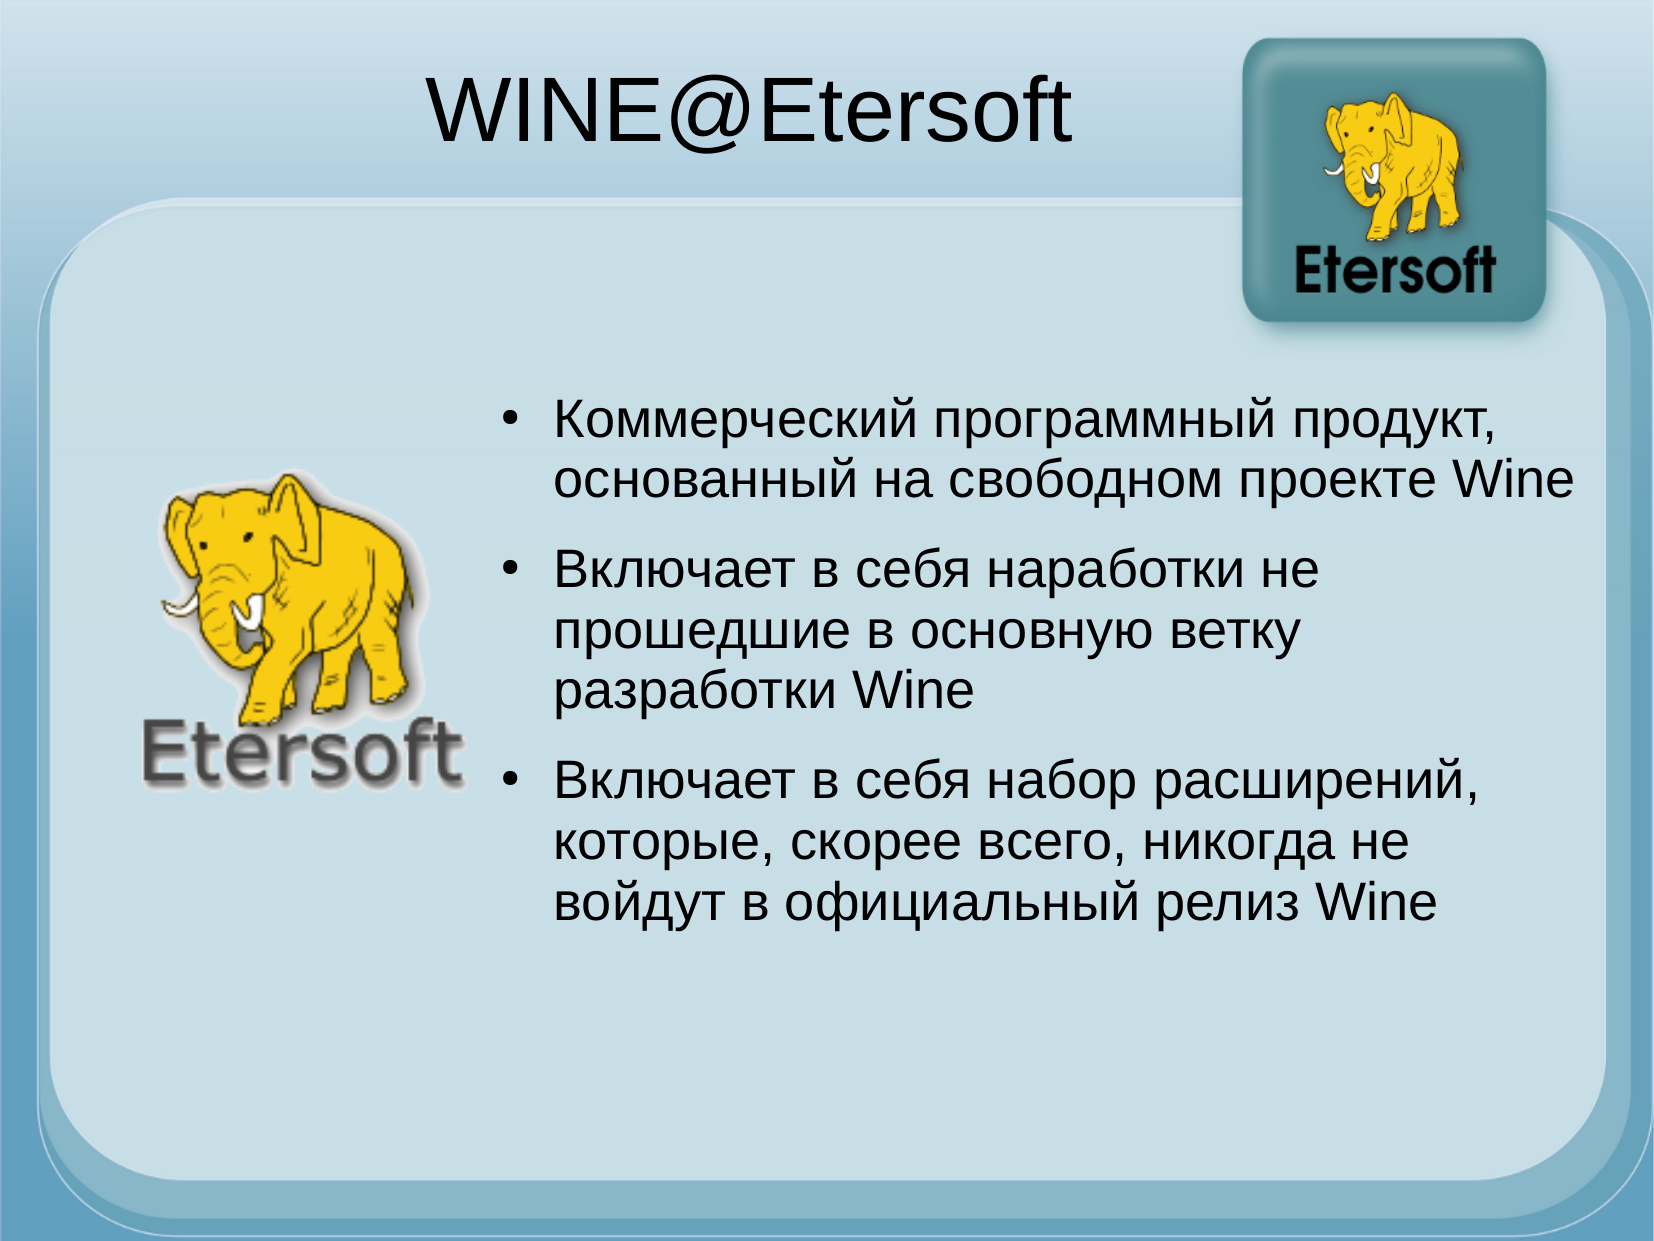

# WINE@Etersoft
Коммерческий программный продукт, основанный на свободном проекте Wine
Включает в себя наработки не прошедшие в основную ветку разработки Wine
Включает в себя набор расширений, которые, скорее всего, никогда не войдут в официальный релиз Wine